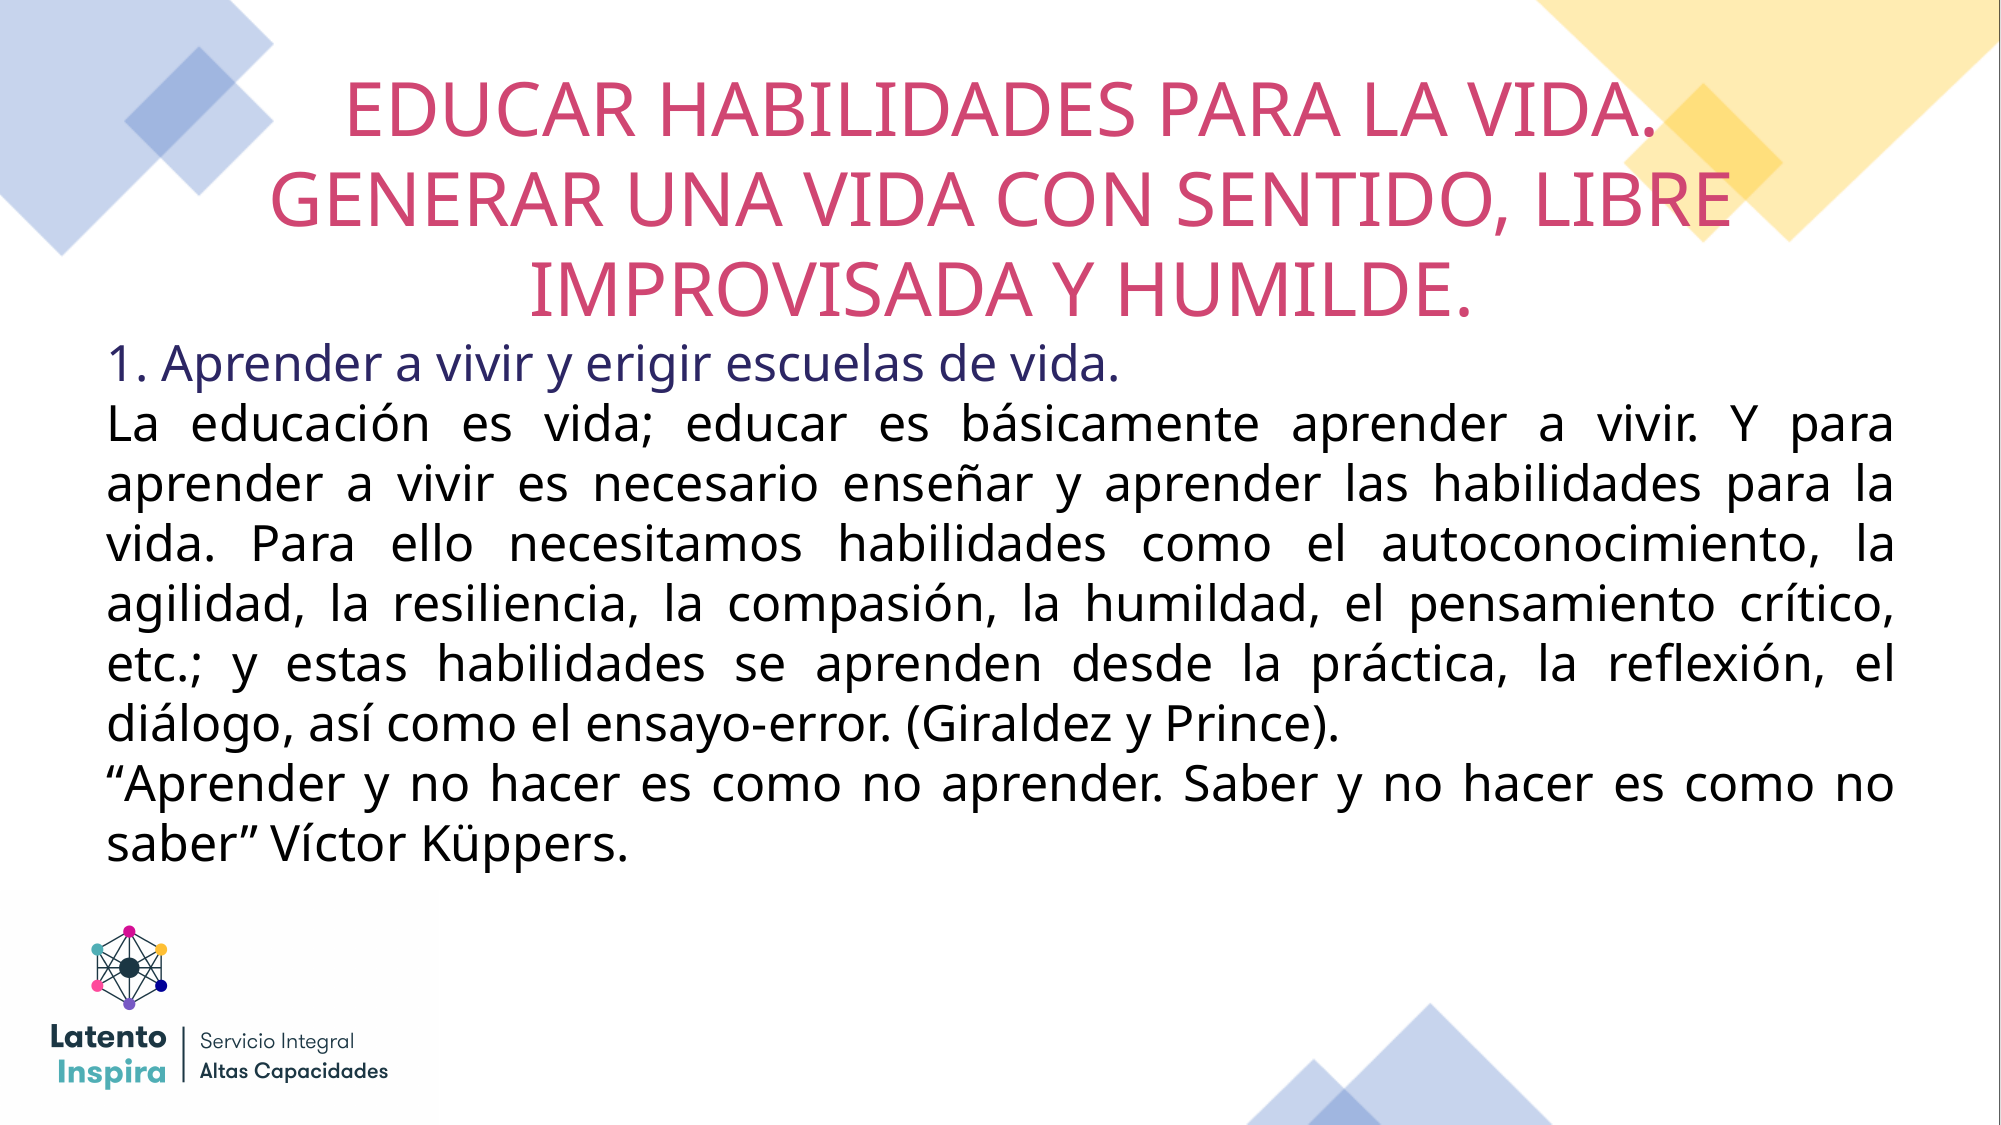

EDUCAR HABILIDADES PARA LA VIDA.
GENERAR UNA VIDA CON SENTIDO, LIBRE IMPROVISADA Y HUMILDE.
1. Aprender a vivir y erigir escuelas de vida.
La educación es vida; educar es básicamente aprender a vivir. Y para aprender a vivir es necesario enseñar y aprender las habilidades para la vida. Para ello necesitamos habilidades como el autoconocimiento, la agilidad, la resiliencia, la compasión, la humildad, el pensamiento crítico, etc.; y estas habilidades se aprenden desde la práctica, la reflexión, el diálogo, así como el ensayo-error. (Giraldez y Prince).
“Aprender y no hacer es como no aprender. Saber y no hacer es como no saber” Víctor Küppers.